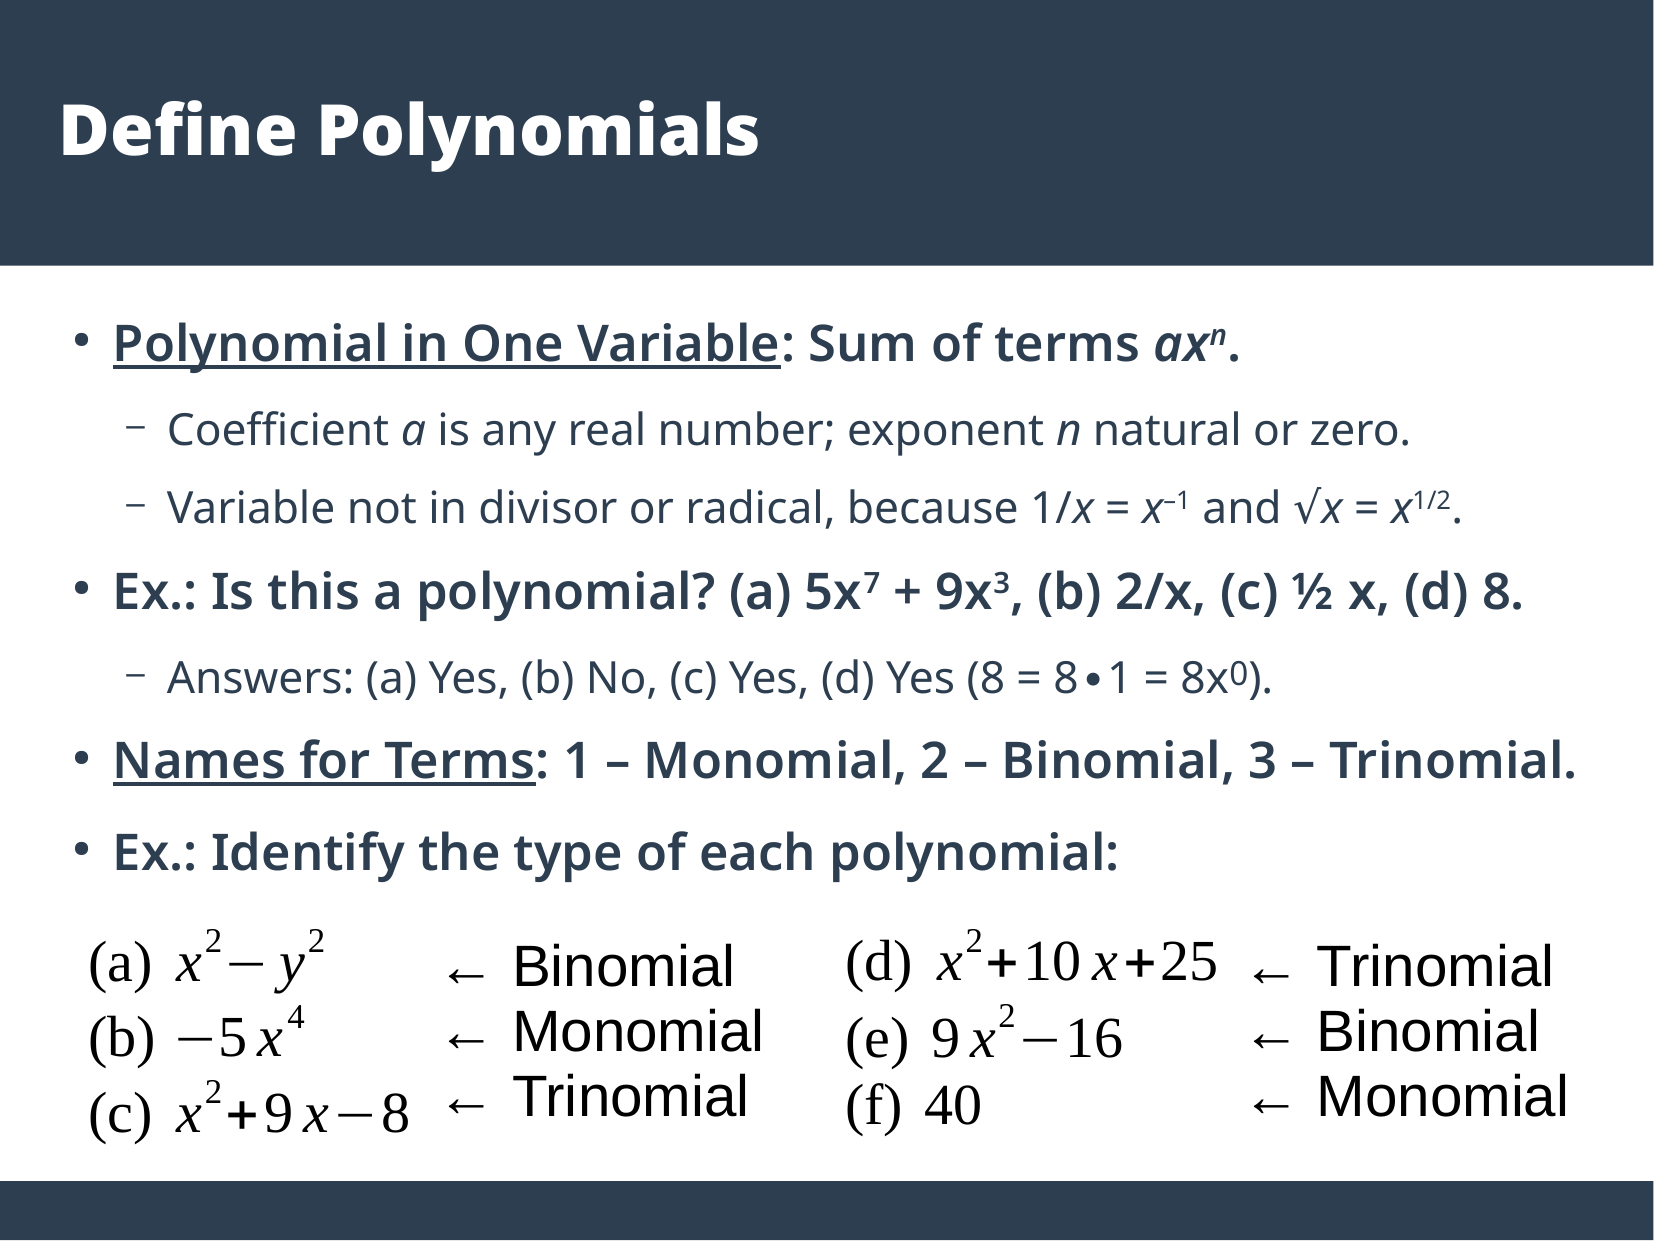

# Define Polynomials
Polynomial in One Variable: Sum of terms axn.
Coefficient a is any real number; exponent n natural or zero.
Variable not in divisor or radical, because 1/x = x–1 and √x = x1/2.
Ex.: Is this a polynomial? (a) 5x7 + 9x3, (b) 2/x, (c) ½ x, (d) 8.
Answers: (a) Yes, (b) No, (c) Yes, (d) Yes (8 = 8∙1 = 8x0).
Names for Terms: 1 – Monomial, 2 – Binomial, 3 – Trinomial.
Ex.: Identify the type of each polynomial:
← Binomial
← Monomial
← Trinomial
← Trinomial
← Binomial
← Monomial